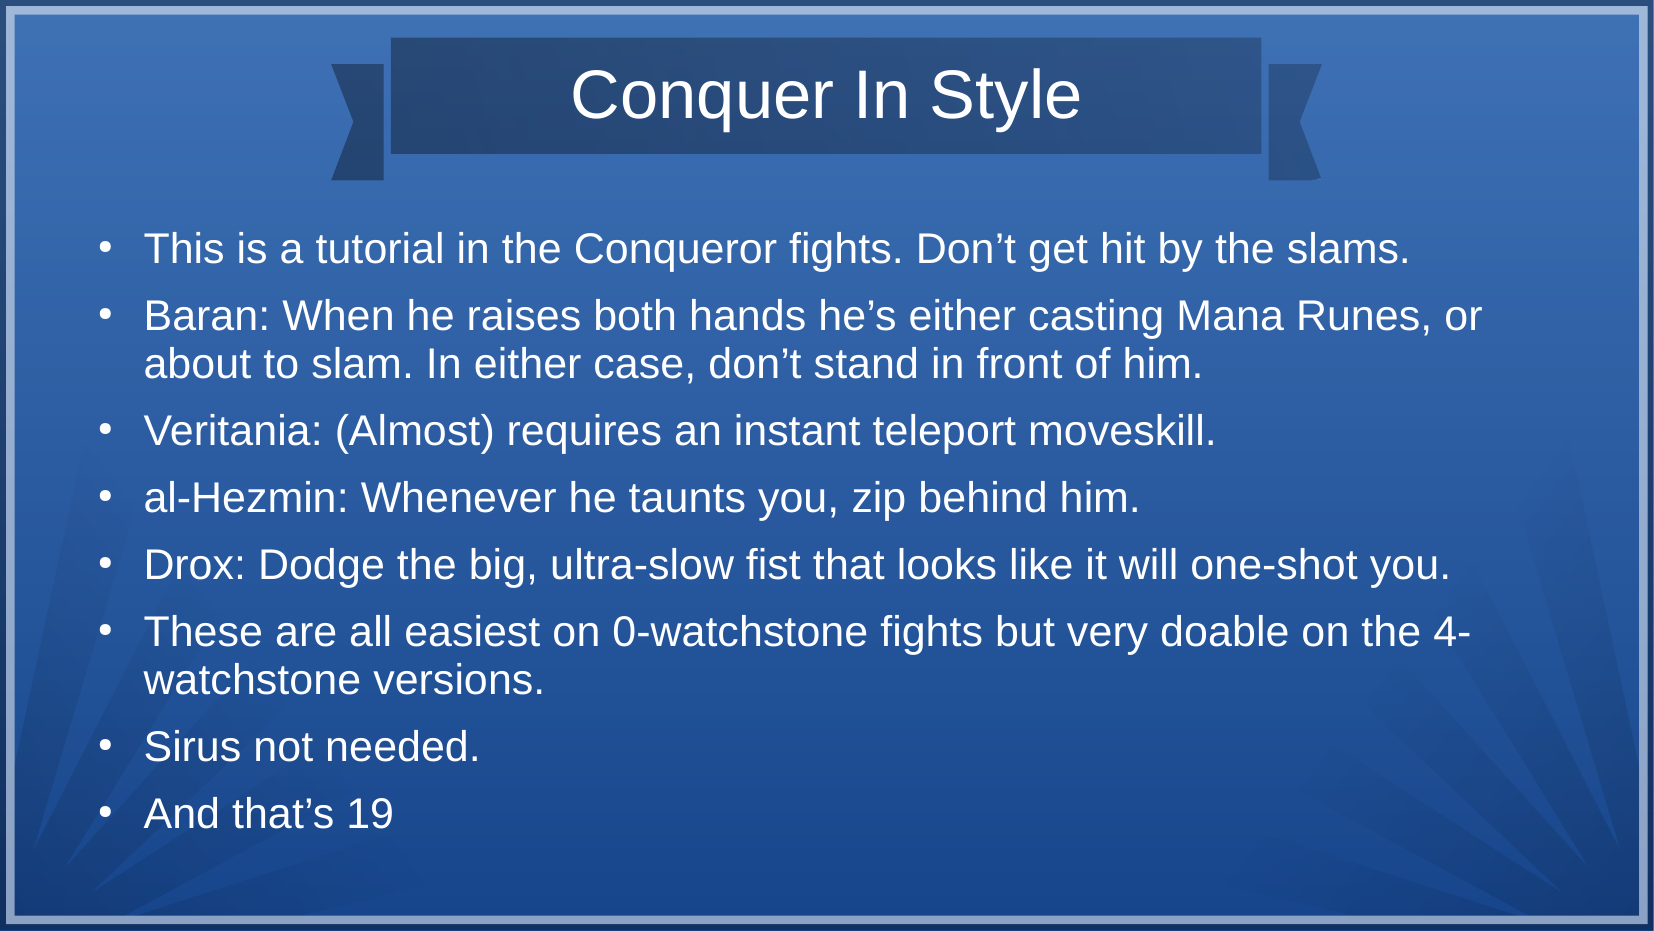

# Conquer In Style
This is a tutorial in the Conqueror fights. Don’t get hit by the slams.
Baran: When he raises both hands he’s either casting Mana Runes, or about to slam. In either case, don’t stand in front of him.
Veritania: (Almost) requires an instant teleport moveskill.
al-Hezmin: Whenever he taunts you, zip behind him.
Drox: Dodge the big, ultra-slow fist that looks like it will one-shot you.
These are all easiest on 0-watchstone fights but very doable on the 4-watchstone versions.
Sirus not needed.
And that’s 19